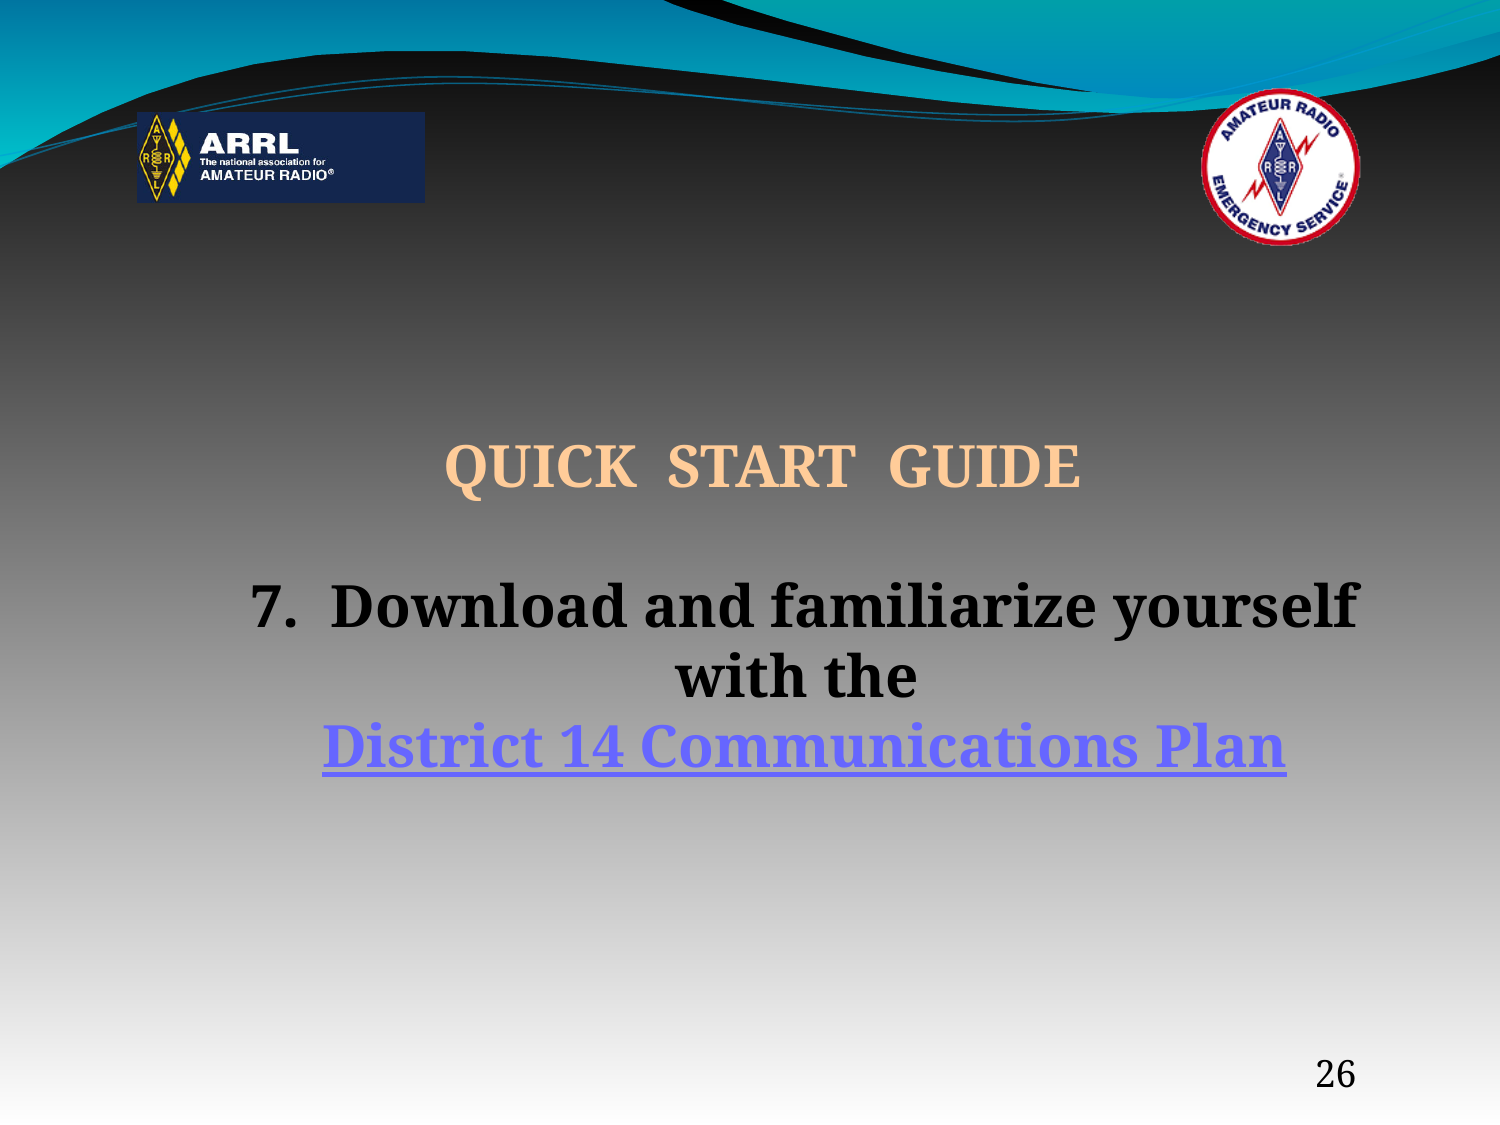

#
QUICK START GUIDE
7. Download and familiarize yourself with the District 14 Communications Plan